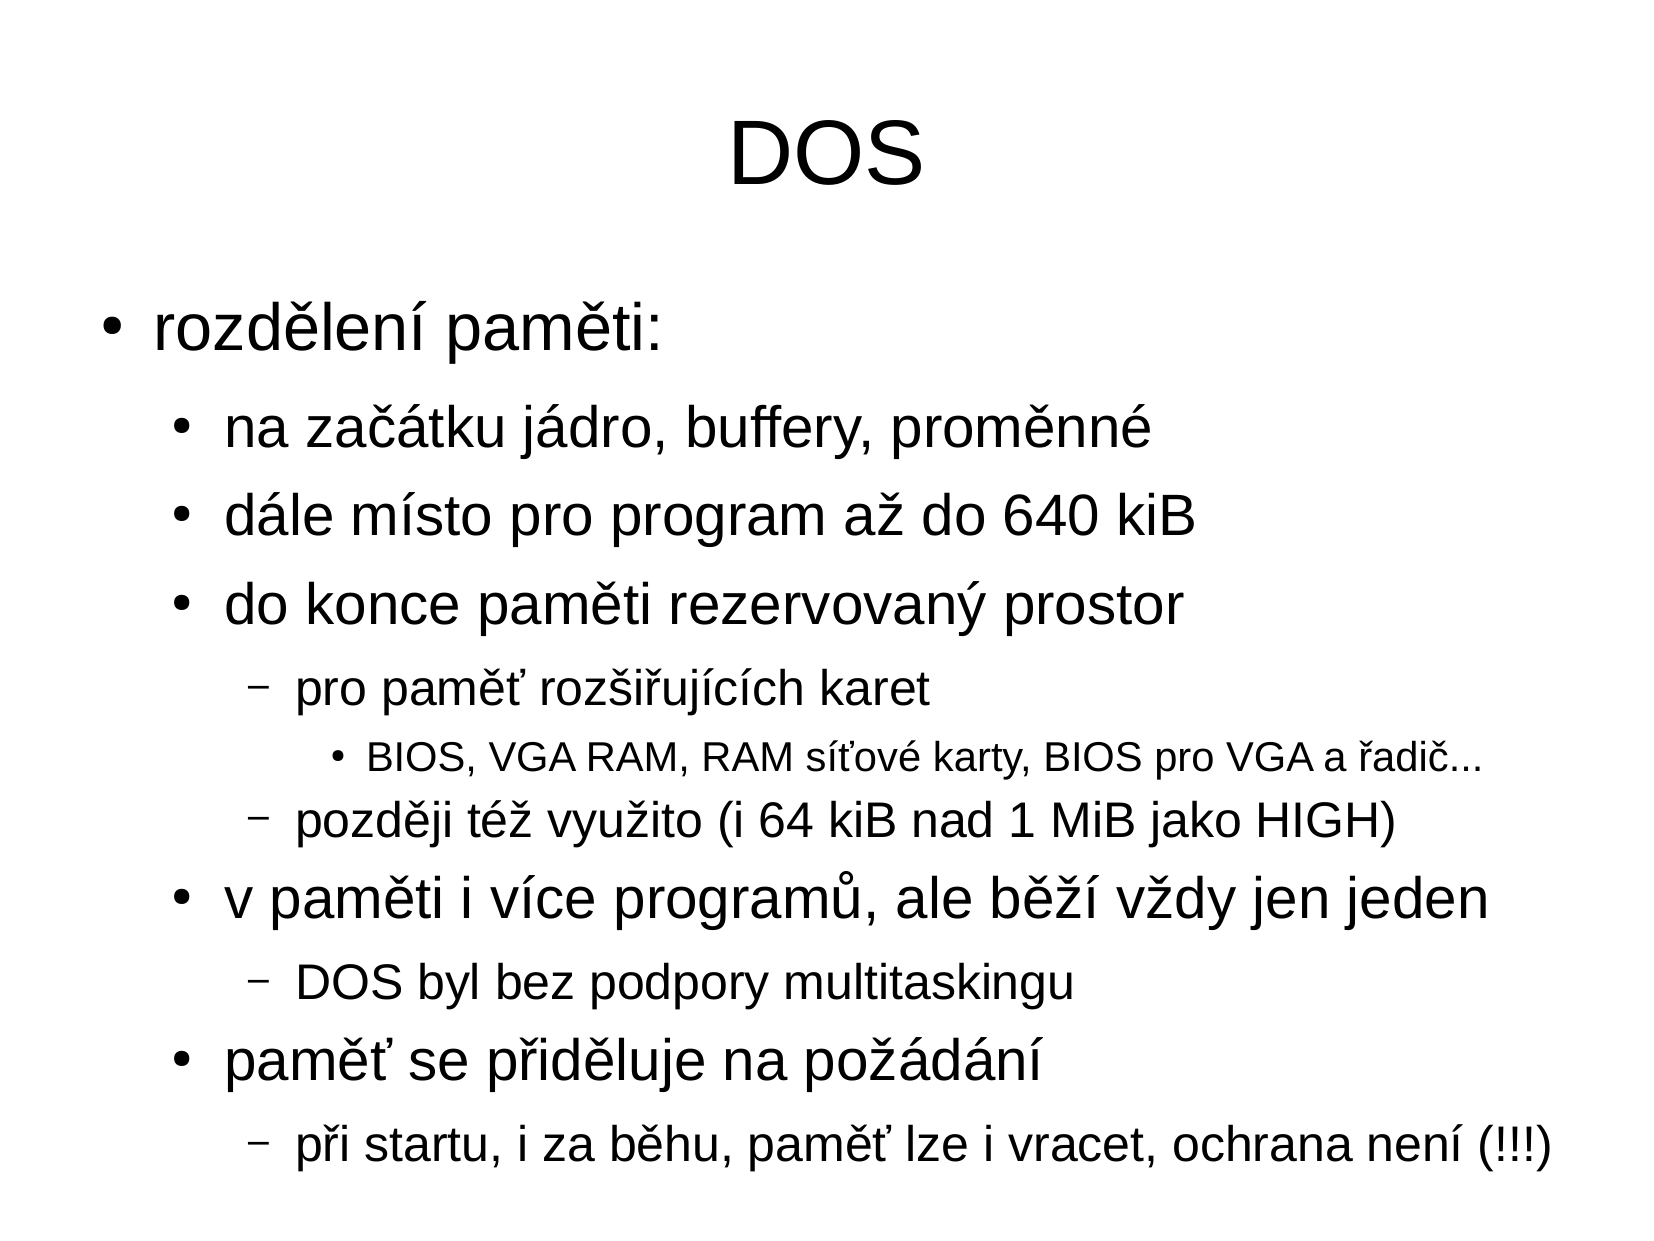

# DOS
rozdělení paměti:
na začátku jádro, buffery, proměnné
dále místo pro program až do 640 kiB
do konce paměti rezervovaný prostor
pro paměť rozšiřujících karet
BIOS, VGA RAM, RAM síťové karty, BIOS pro VGA a řadič...
později též využito (i 64 kiB nad 1 MiB jako HIGH)
v paměti i více programů, ale běží vždy jen jeden
DOS byl bez podpory multitaskingu
paměť se přiděluje na požádání
při startu, i za běhu, paměť lze i vracet, ochrana není (!!!)